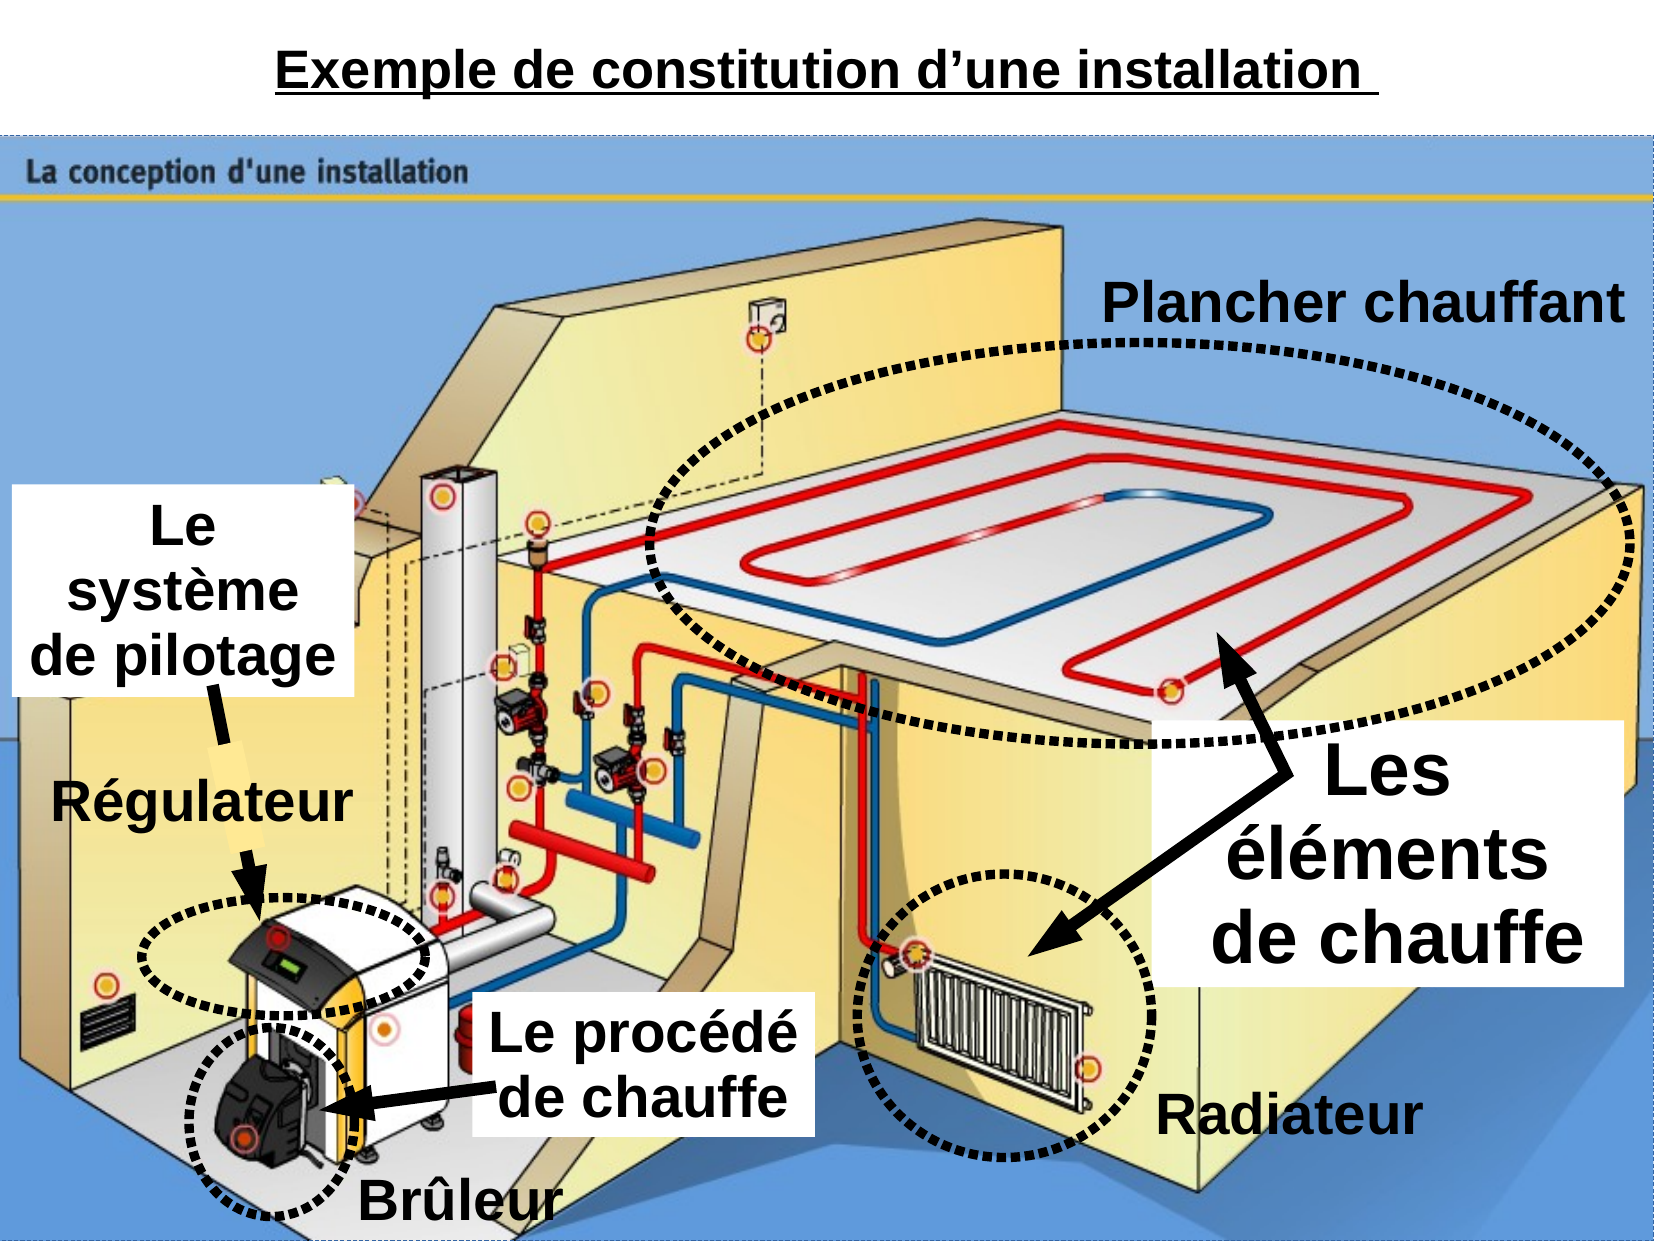

Exemple de constitution d’une installation
Plancher chauffant
Qu’est-ce qui
se cache
derrière
ce que nous connaissons tous ?
Le système de pilotage
Les éléments
 de chauffe
Régulateur
Radiateur
Le procédé de chauffe
Brûleur